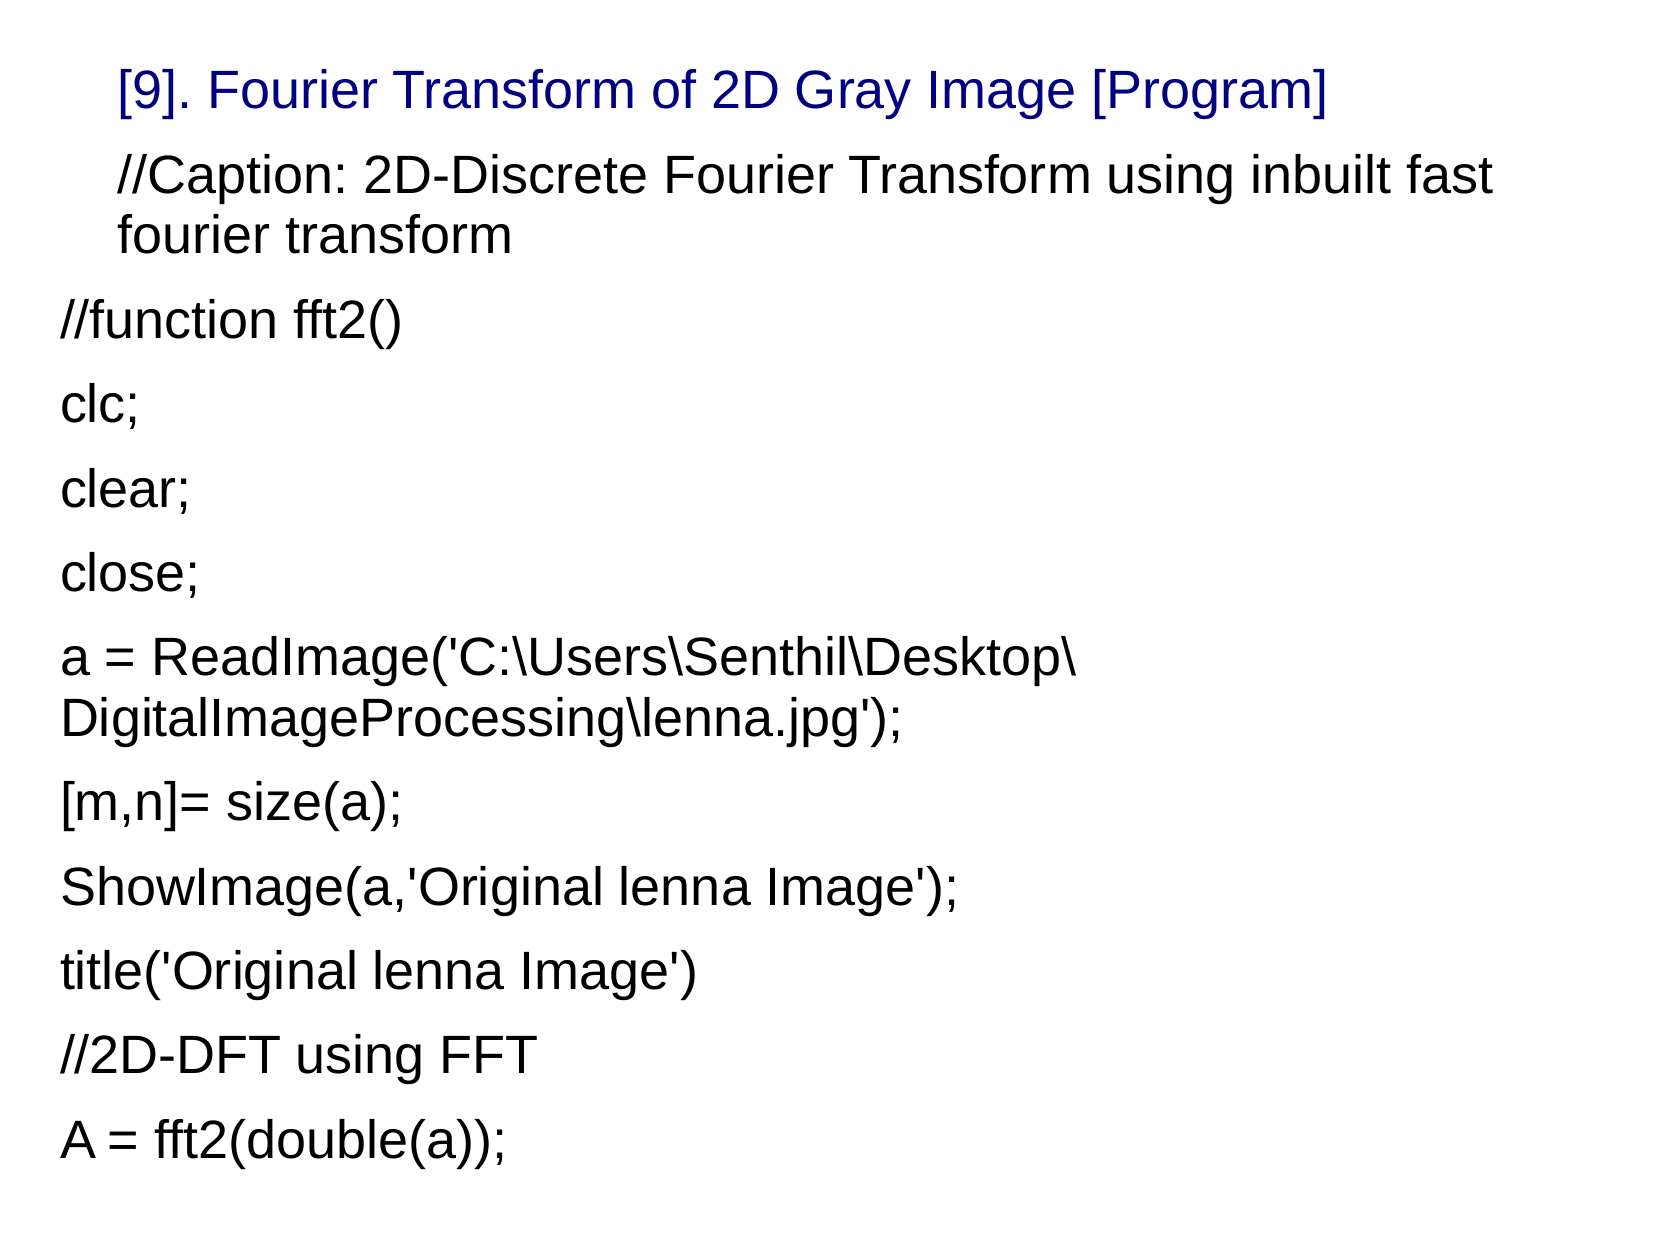

# [9]. Fourier Transform of 2D Gray Image [Program]
//Caption: 2D-Discrete Fourier Transform using inbuilt fast fourier transform
//function fft2()
clc;
clear;
close;
a = ReadImage('C:\Users\Senthil\Desktop\DigitalImageProcessing\lenna.jpg');
[m,n]= size(a);
ShowImage(a,'Original lenna Image');
title('Original lenna Image')
//2D-DFT using FFT
A = fft2(double(a));